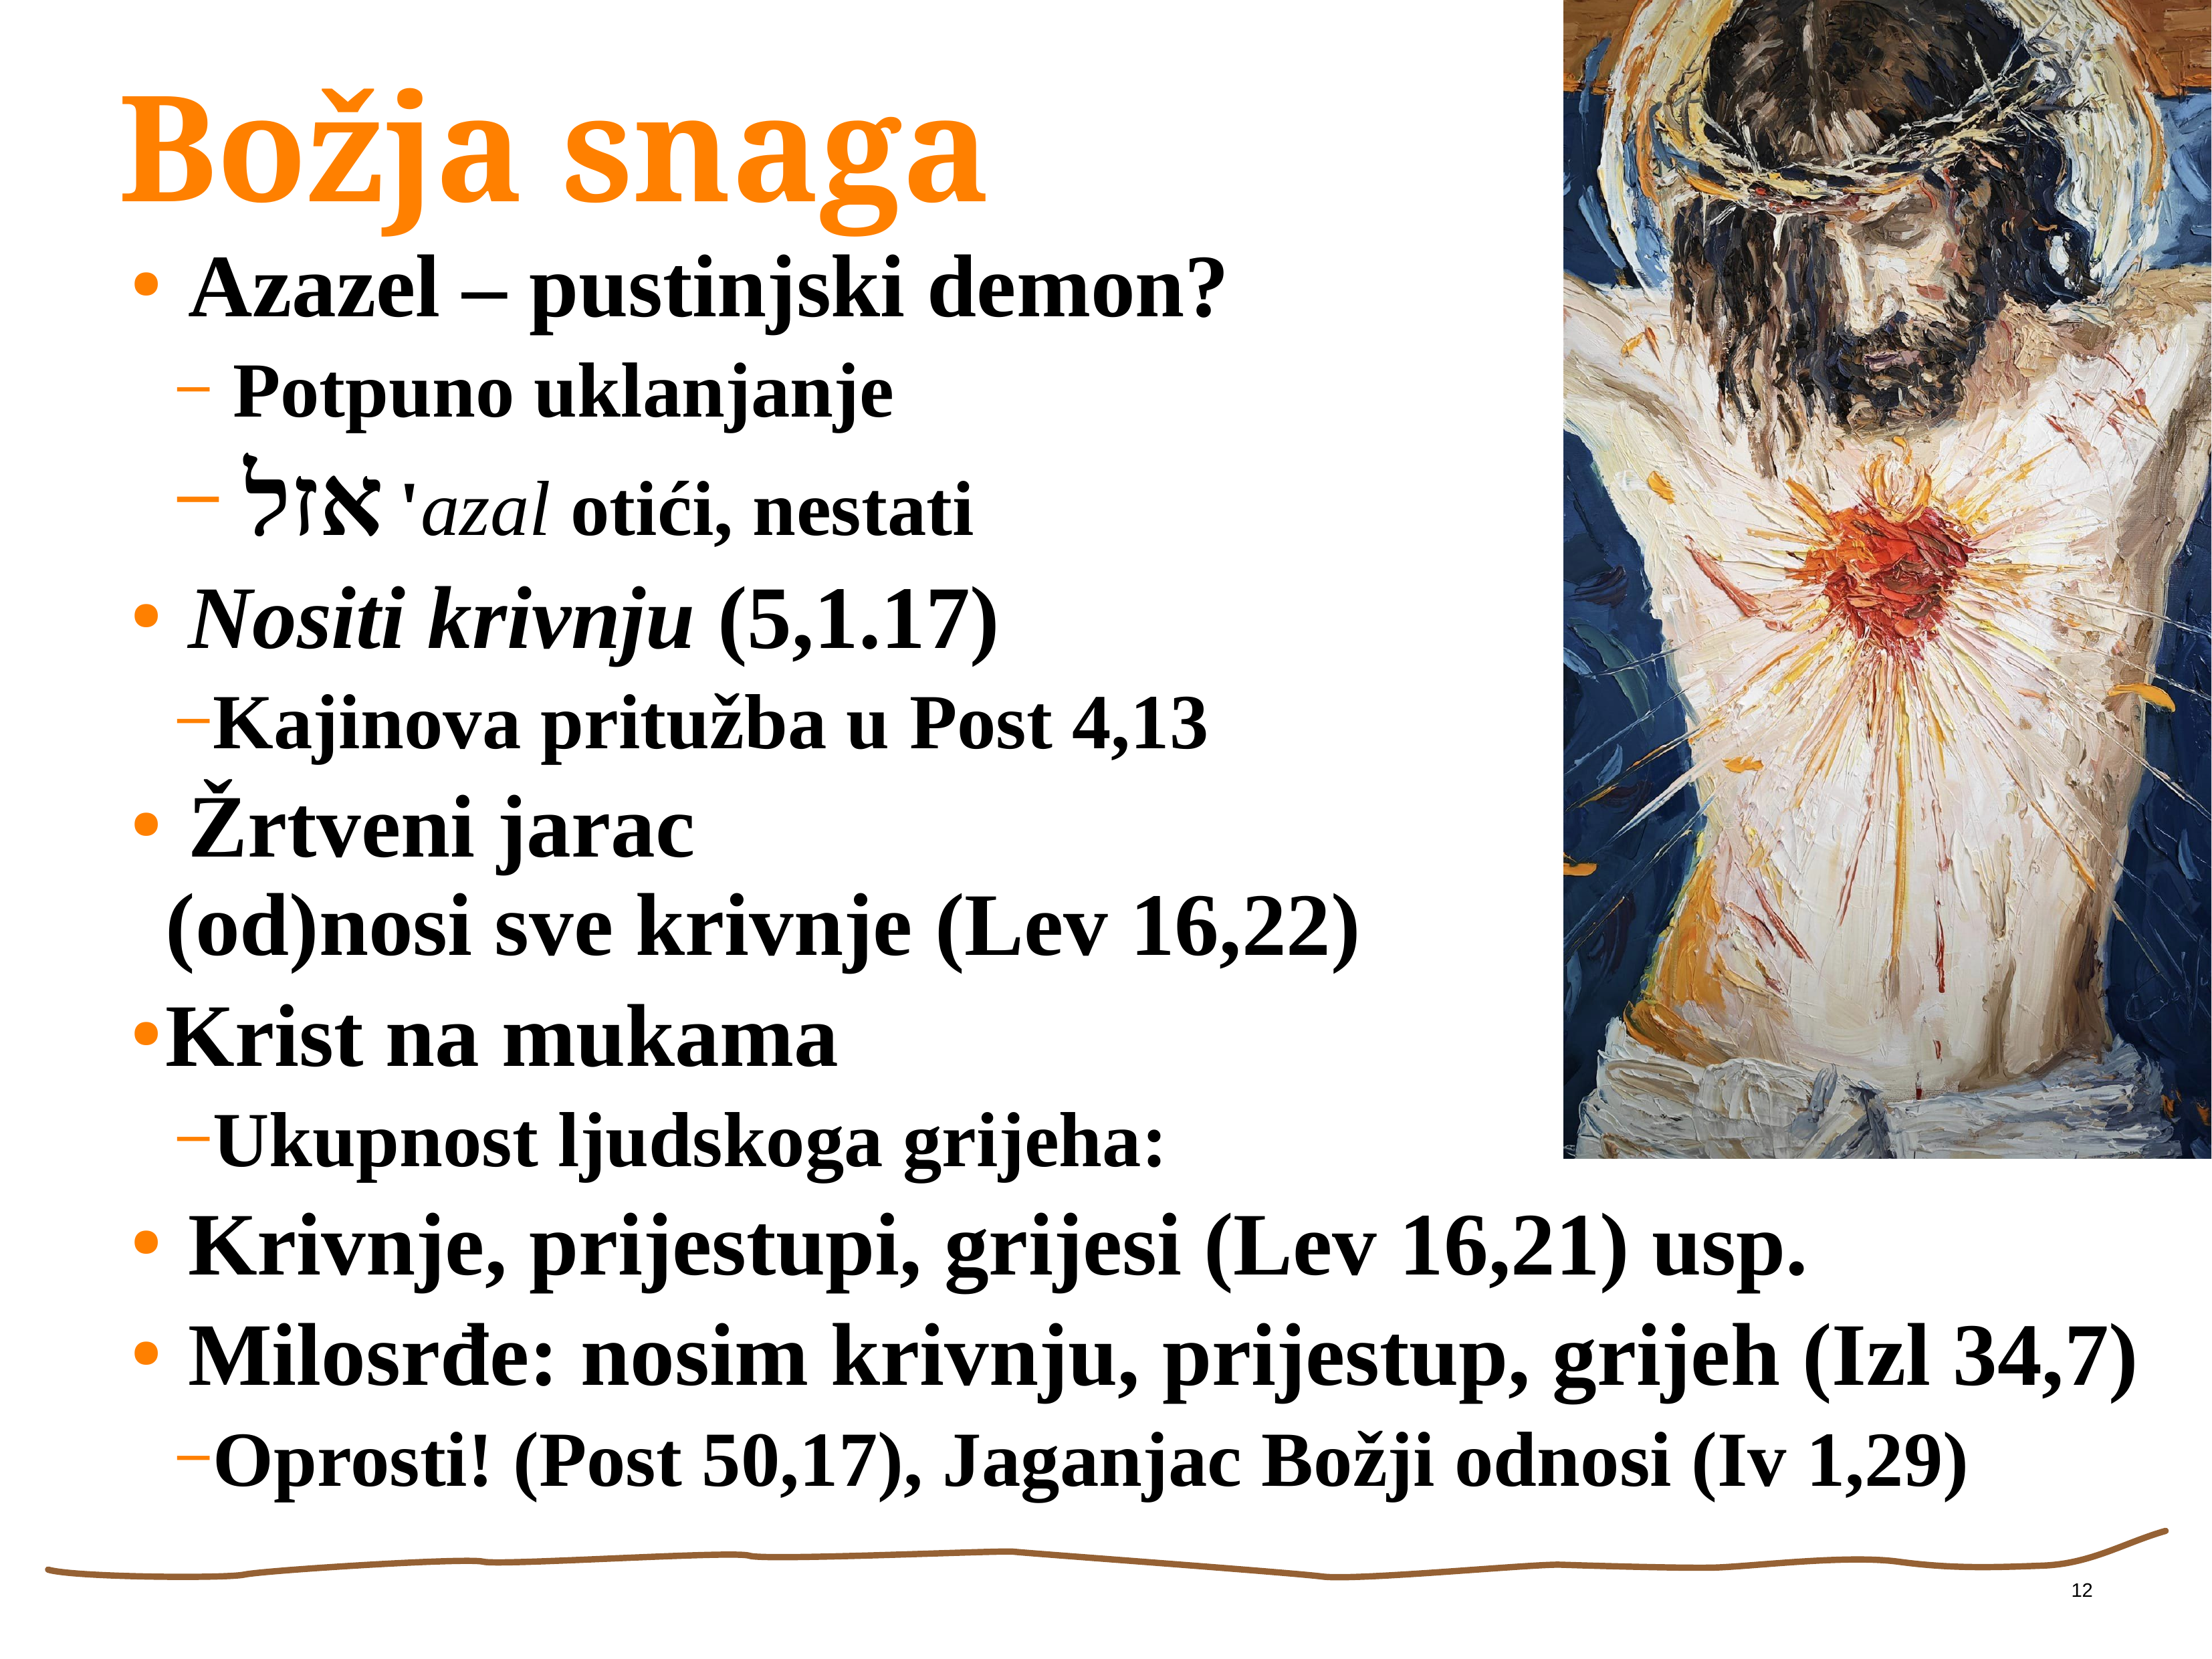

# Božja snaga
 Azazel – pustinjski demon?
 Potpuno uklanjanje
 אזל 'azal otići, nestati
 Nositi krivnju (5,1.17)
Kajinova pritužba u Post 4,13
 Žrtveni jarac
(od)nosi sve krivnje (Lev 16,22)
Krist na mukama
Ukupnost ljudskoga grijeha:
 Krivnje, prijestupi, grijesi (Lev 16,21) usp.
 Milosrđe: nosim krivnju, prijestup, grijeh (Izl 34,7)
Oprosti! (Post 50,17), Jaganjac Božji odnosi (Iv 1,29)
12